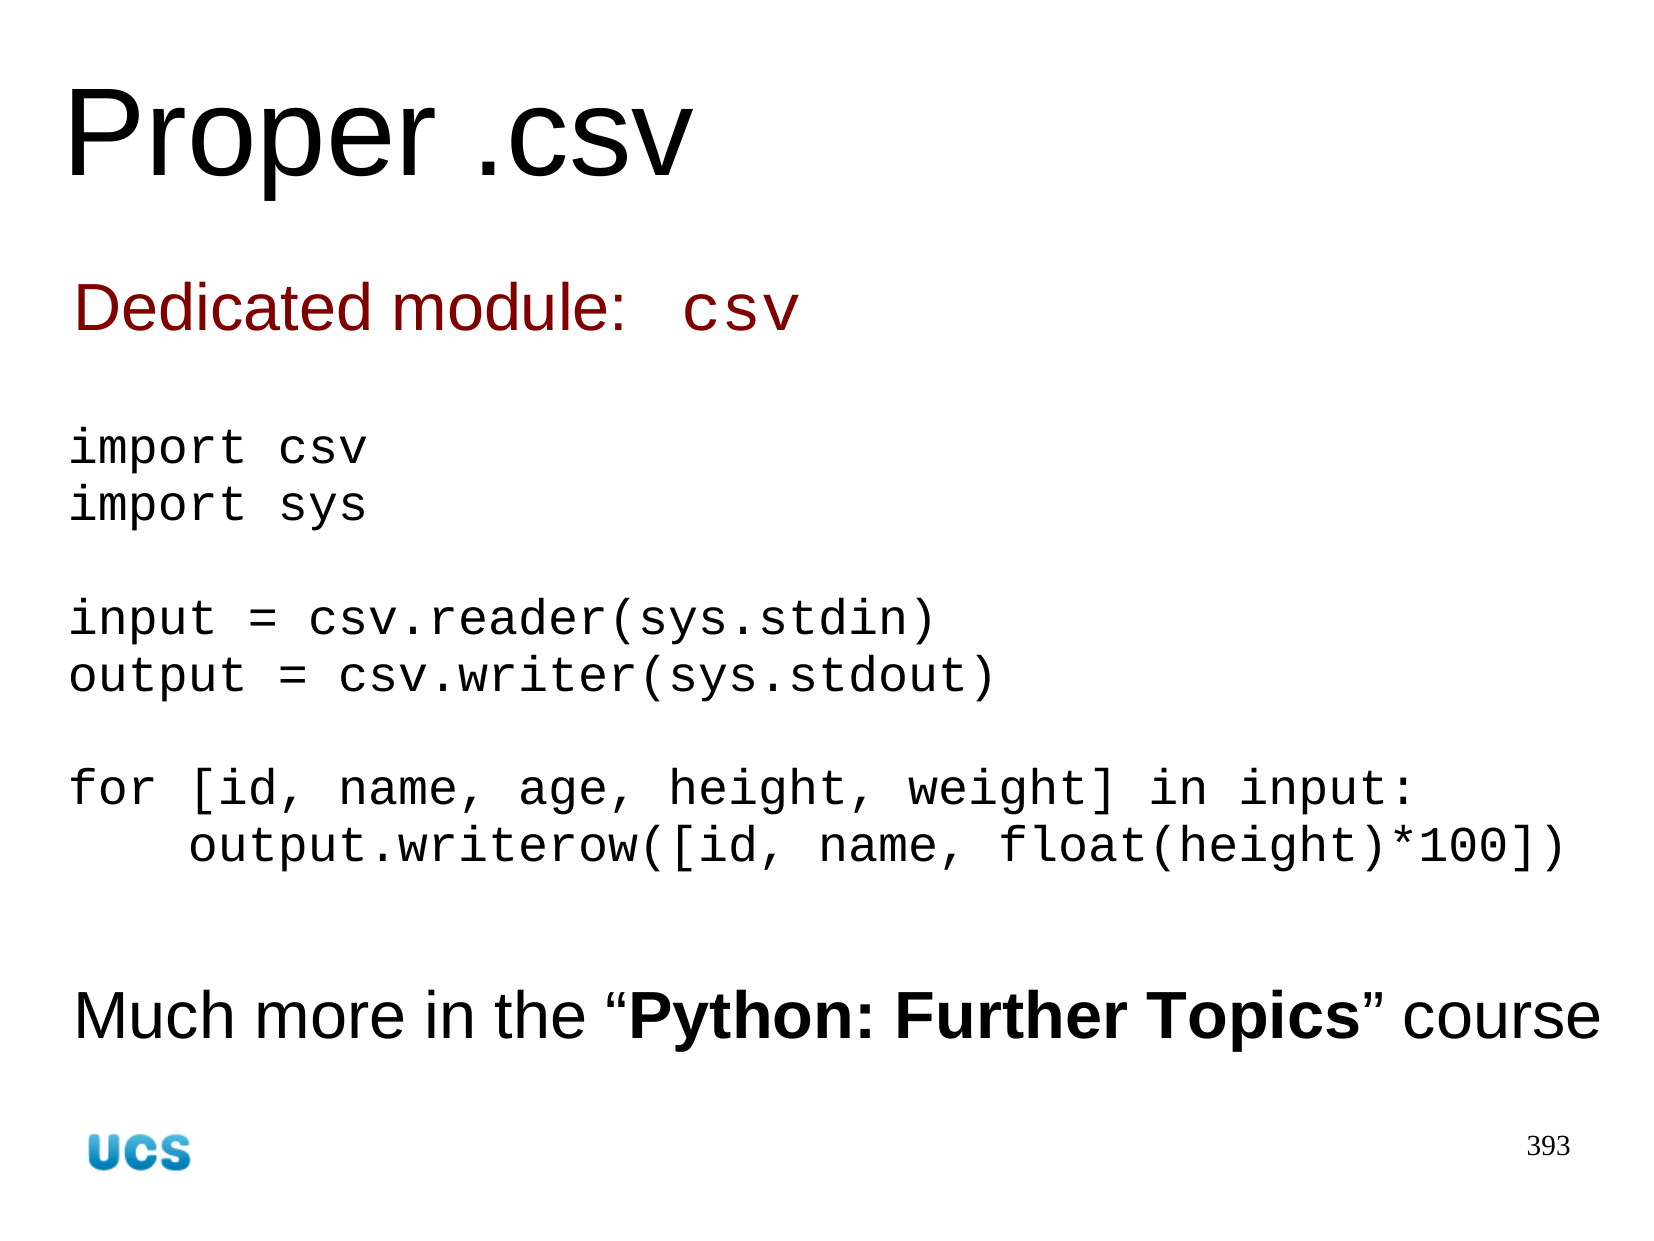

Proper .csv
Dedicated module:
csv
import csv
import sys
input = csv.reader(sys.stdin)
output = csv.writer(sys.stdout)
for [id, name, age, height, weight] in input:
 output.writerow([id, name, float(height)*100])
Much more in the “Python: Further Topics” course
393